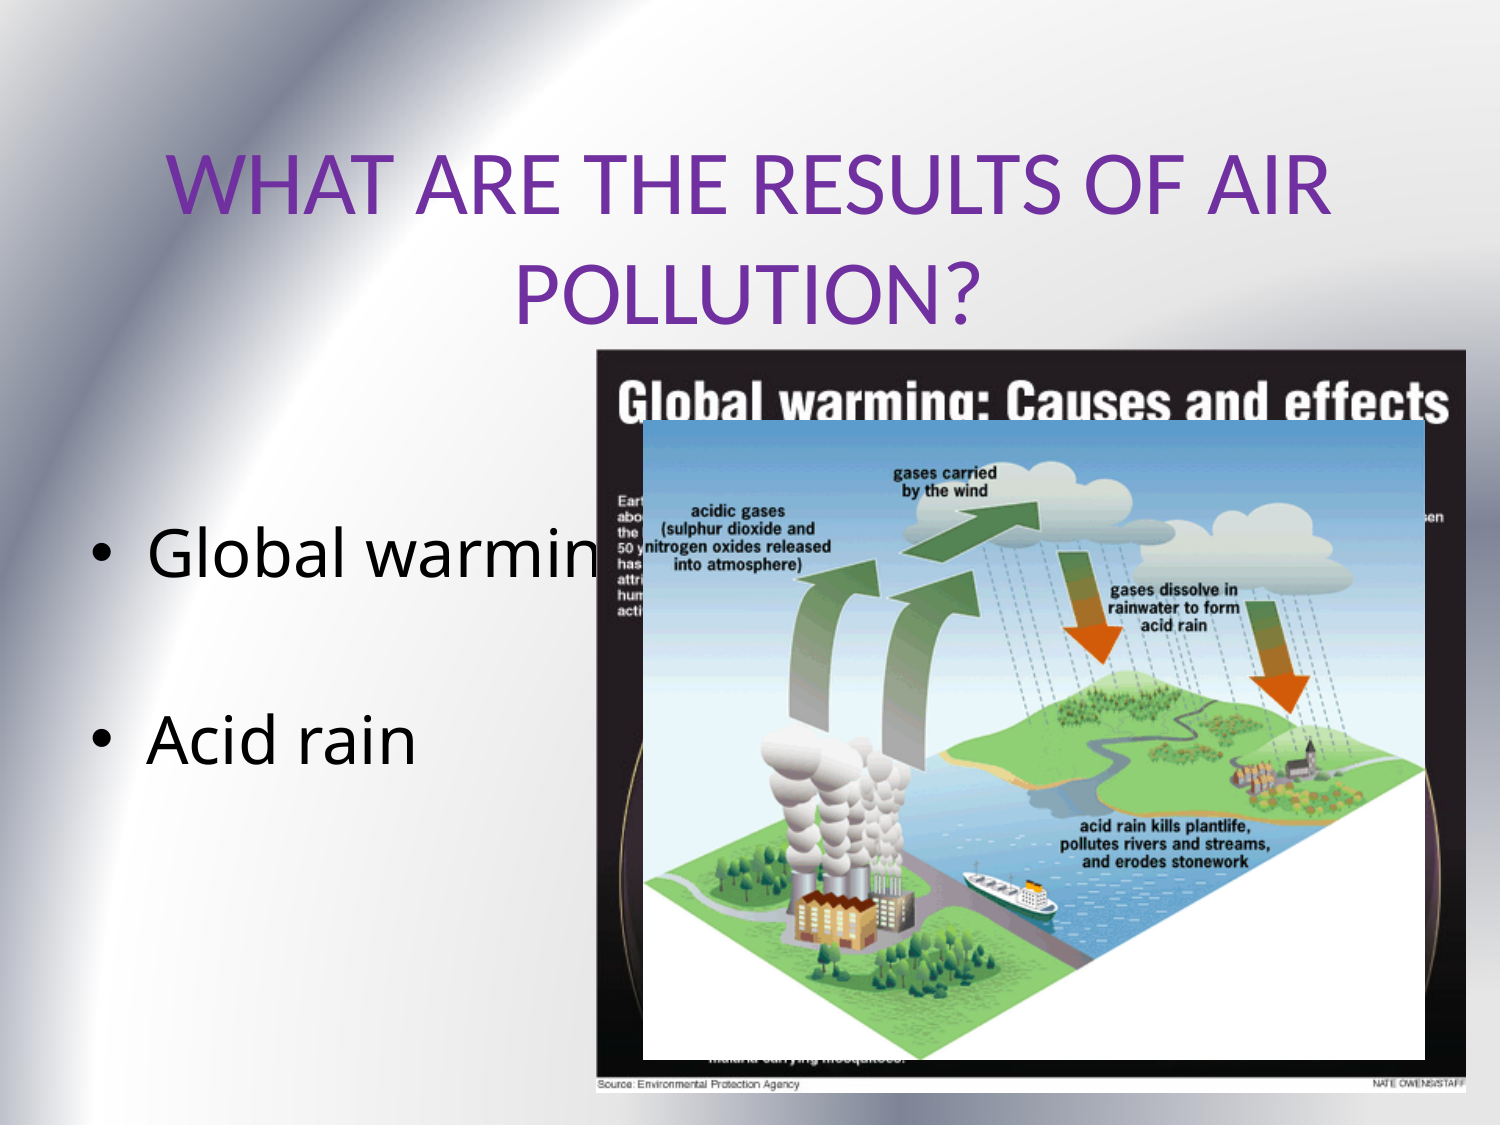

# WHAT ARE THE RESULTS OF AIR POLLUTION?
Global warming
Acid rain